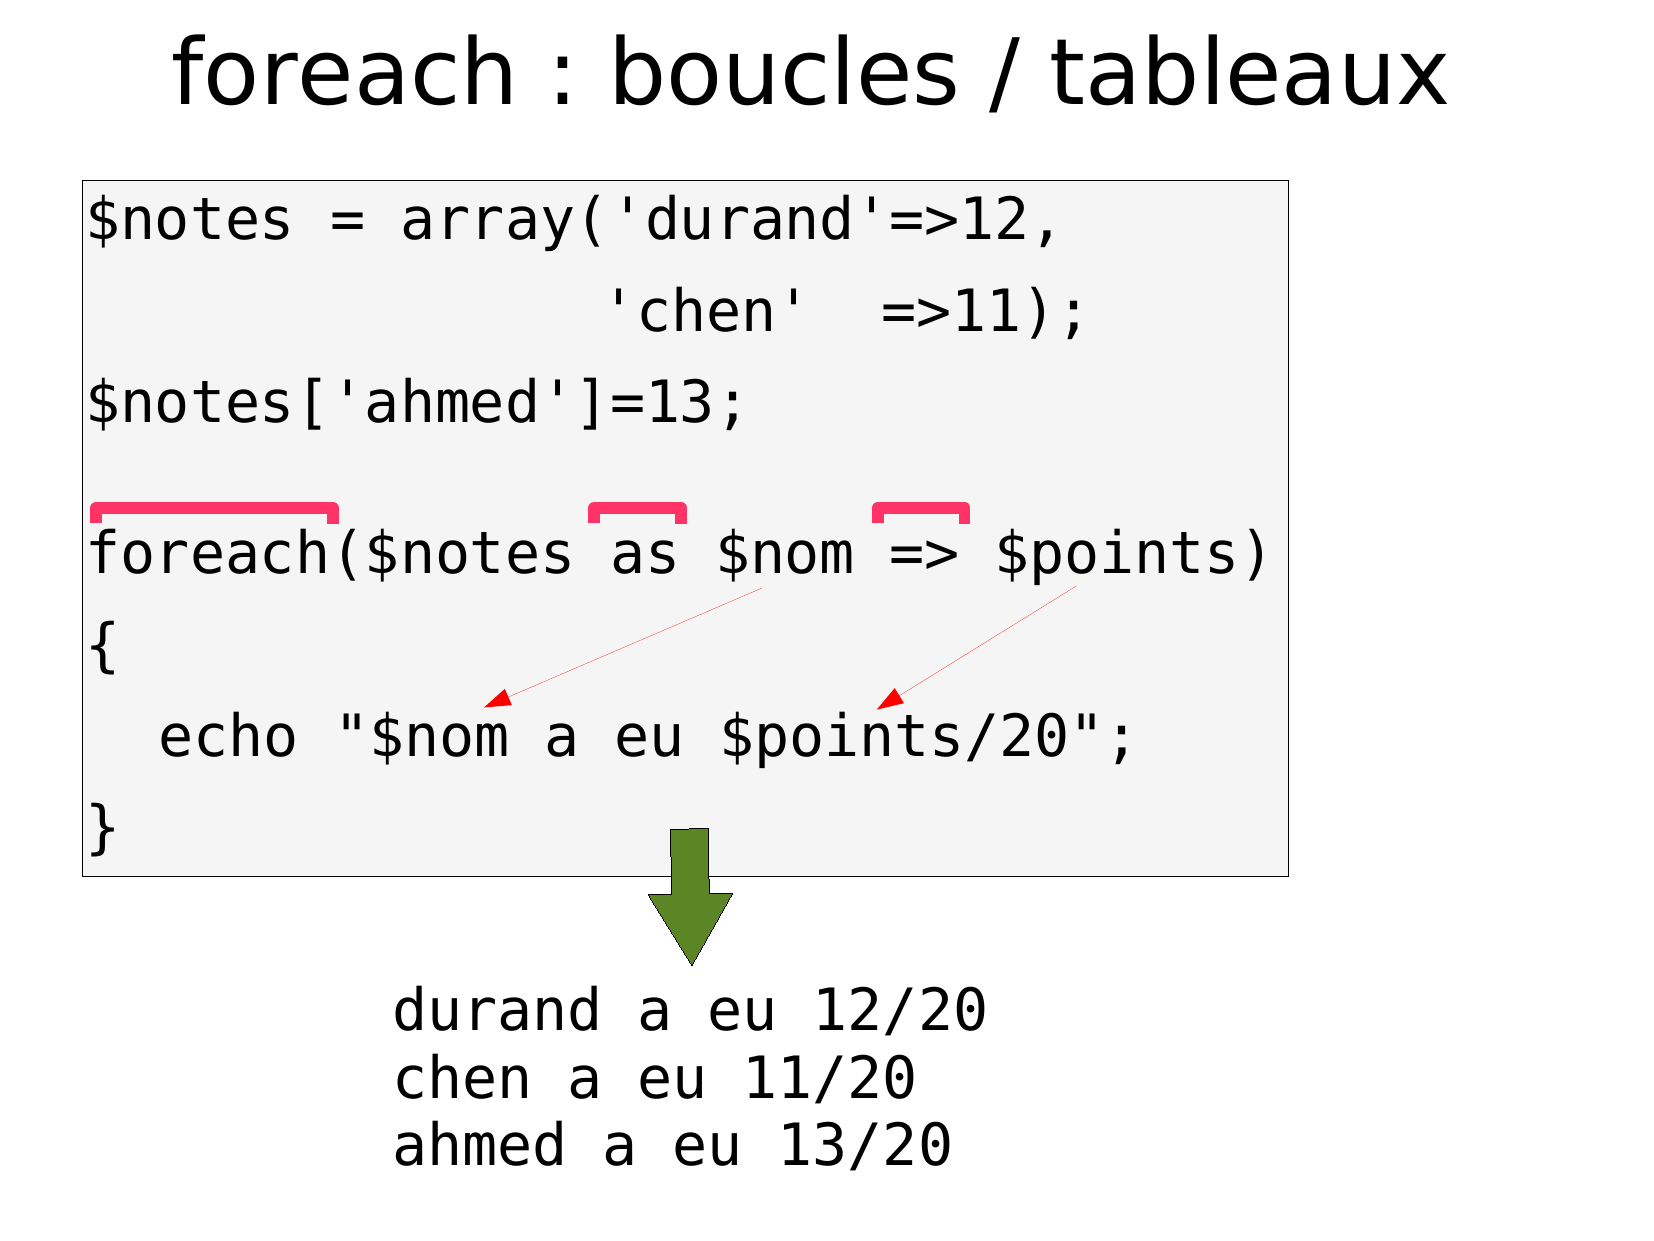

# foreach : boucles / tableaux
$notes = array('durand'=>12,
							'chen' =>11);
$notes['ahmed']=13;
foreach($notes as $nom => $points)
{
	echo "$nom a eu $points/20";
}
durand a eu 12/20
chen a eu 11/20
ahmed a eu 13/20